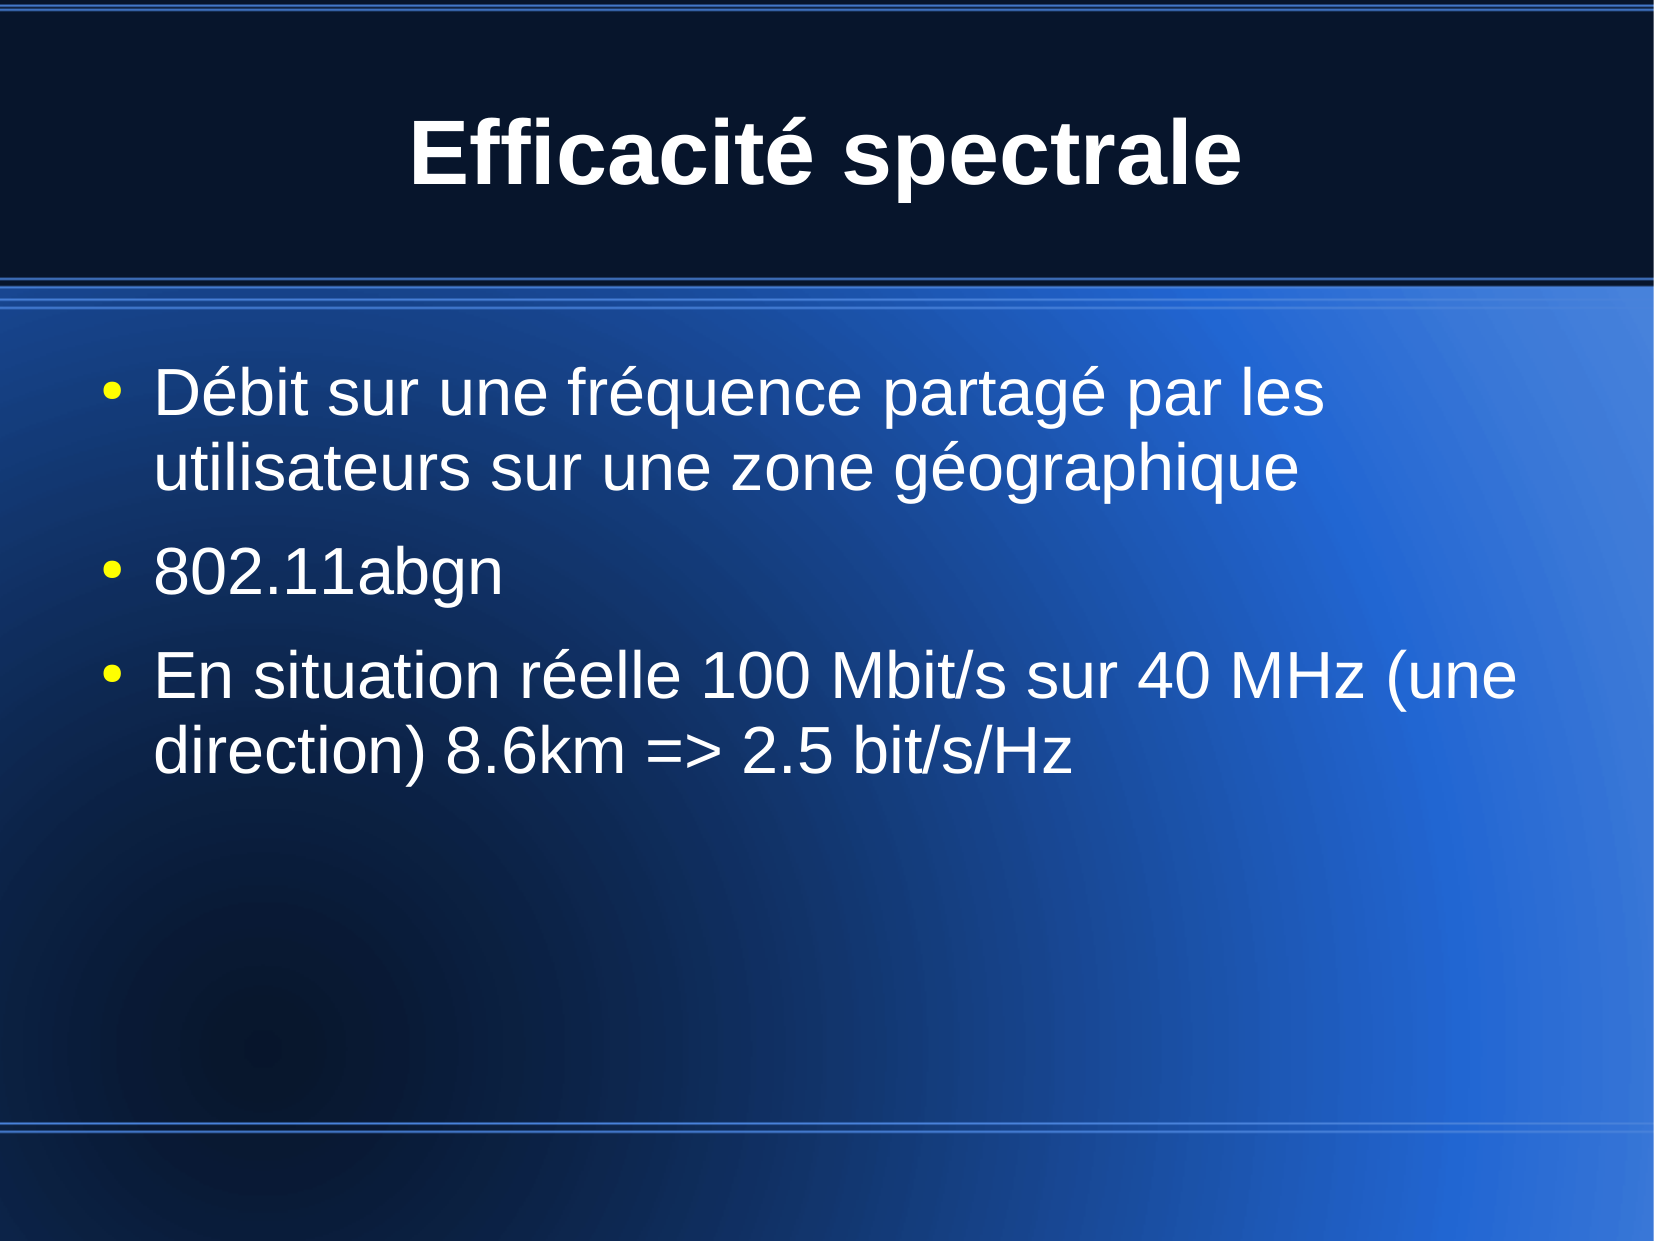

# Efficacité spectrale
Débit sur une fréquence partagé par les utilisateurs sur une zone géographique
802.11abgn
En situation réelle 100 Mbit/s sur 40 MHz (une direction) 8.6km => 2.5 bit/s/Hz